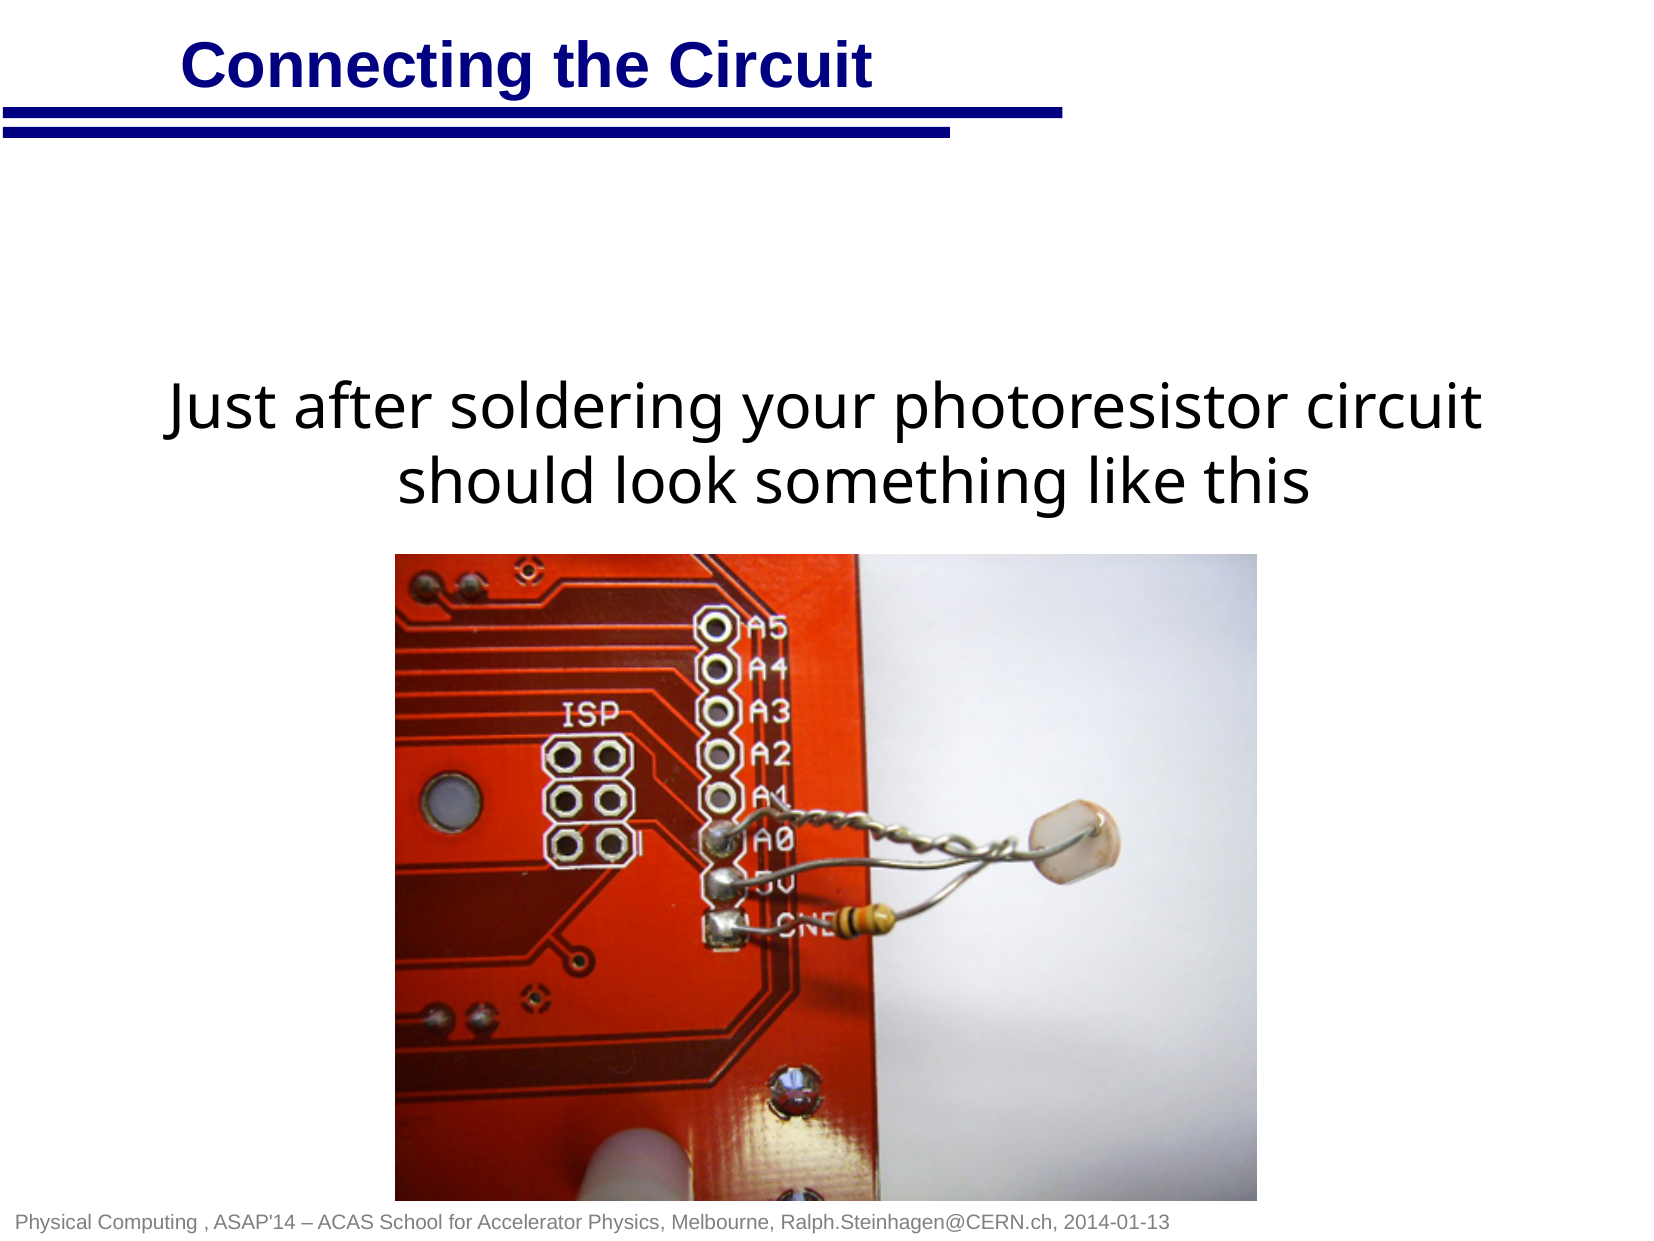

# Connecting the Circuit
Just after soldering your photoresistor circuit should look something like this